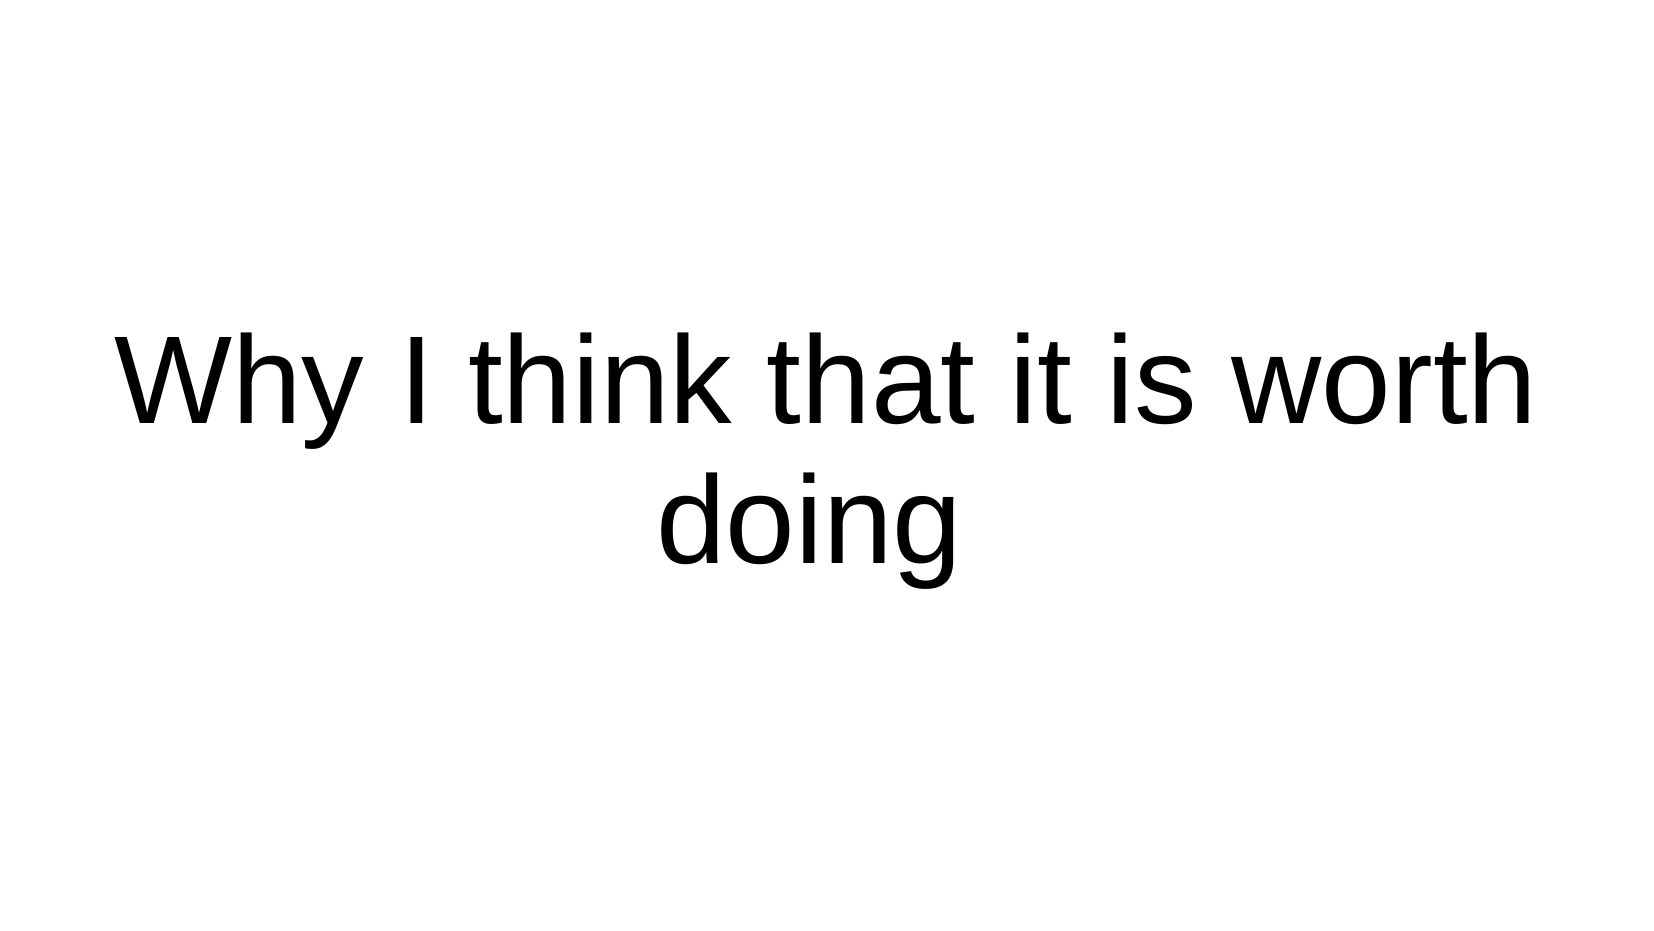

# Why I think that it is worth doing